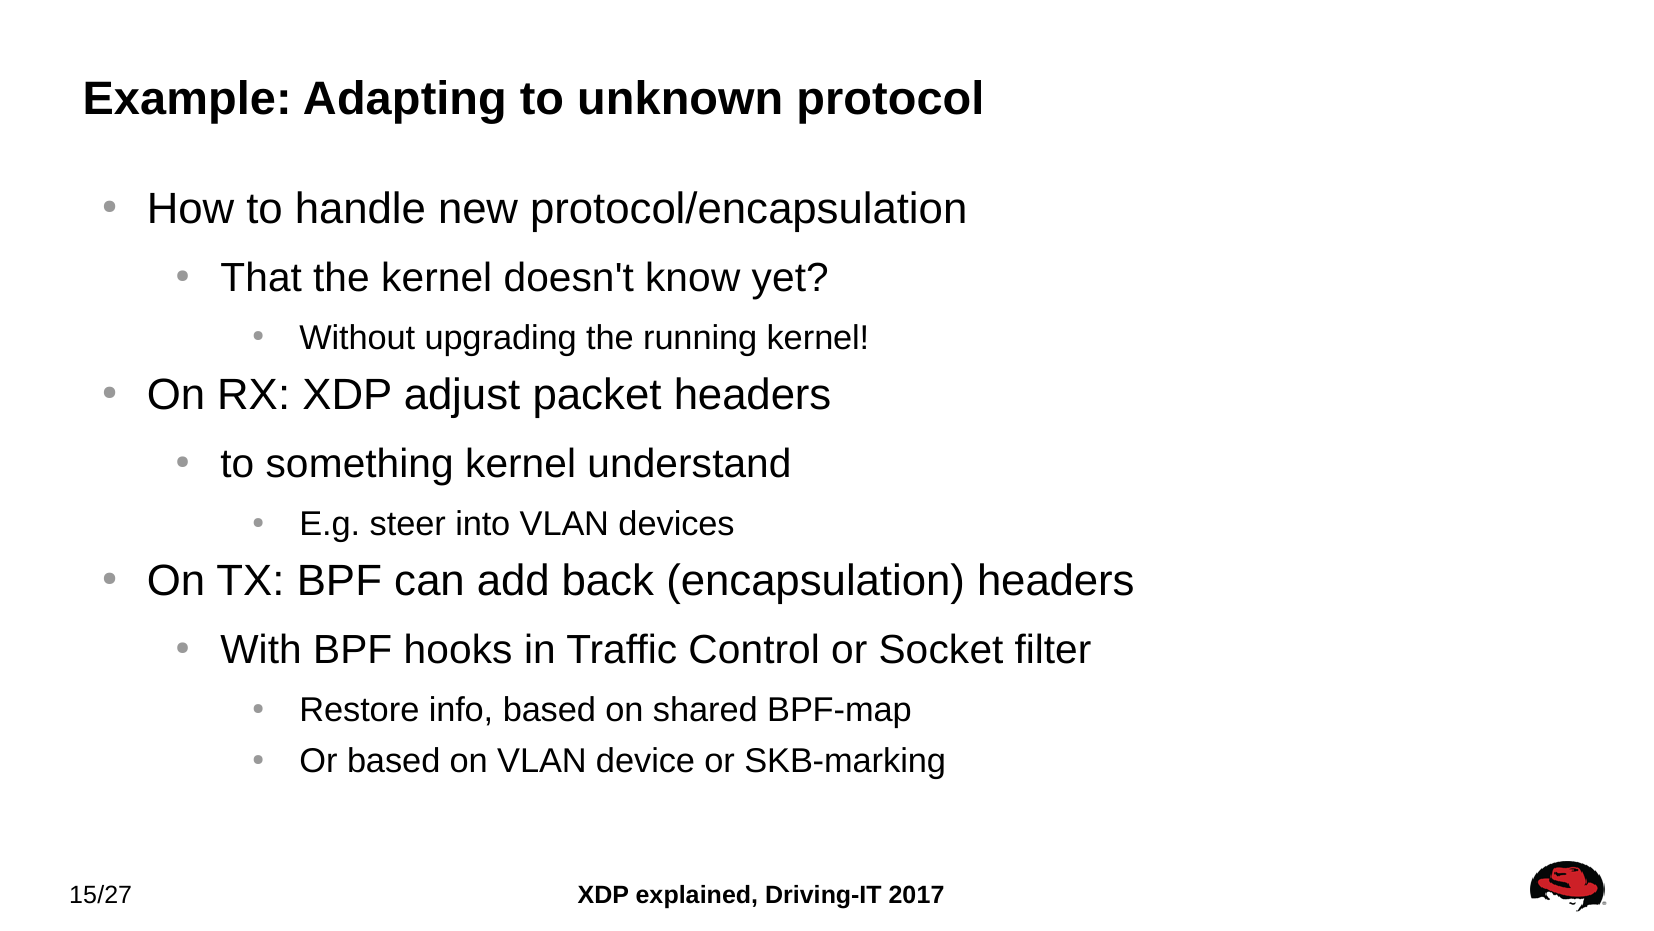

# Example: Adapting to unknown protocol
How to handle new protocol/encapsulation
That the kernel doesn't know yet?
Without upgrading the running kernel!
On RX: XDP adjust packet headers
to something kernel understand
E.g. steer into VLAN devices
On TX: BPF can add back (encapsulation) headers
With BPF hooks in Traffic Control or Socket filter
Restore info, based on shared BPF-map
Or based on VLAN device or SKB-marking